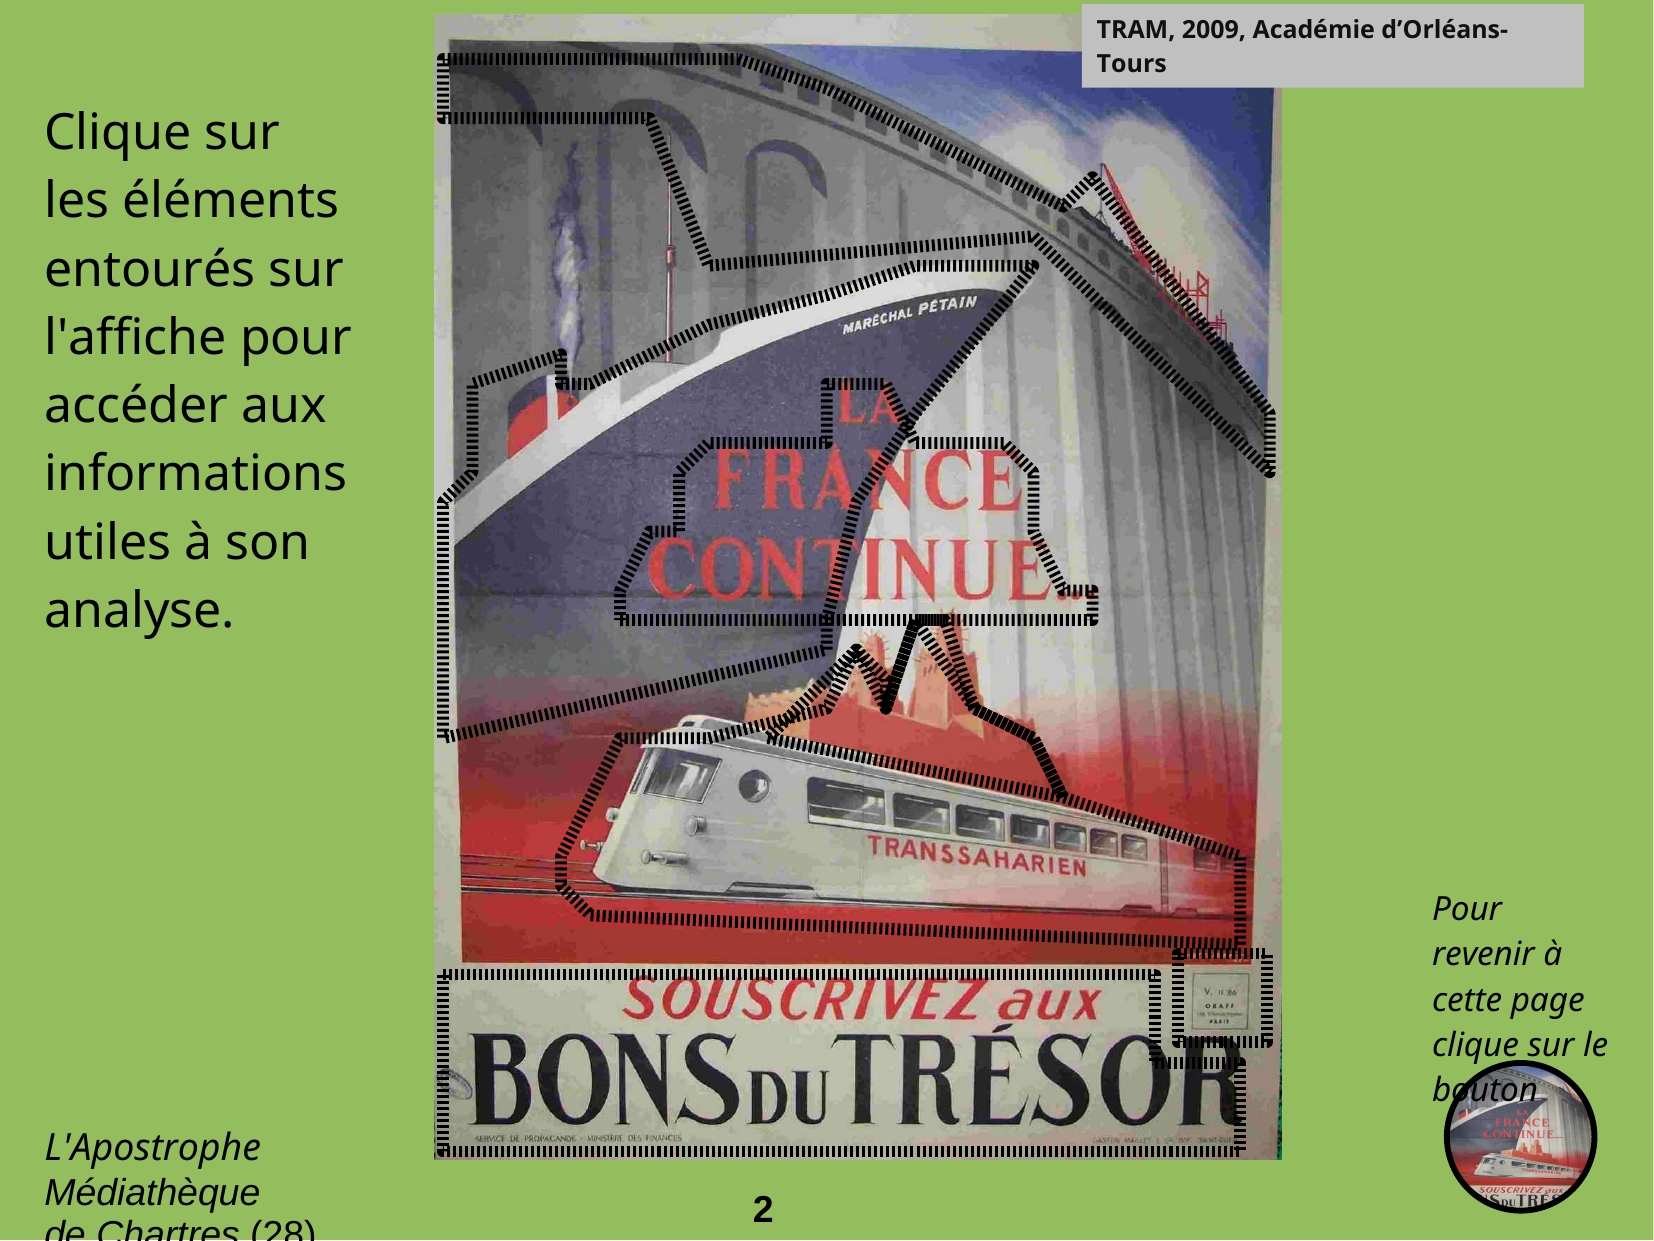

TRAM, 2009, Académie d’Orléans-Tours
Clique sur les éléments entourés sur l'affiche pour accéder aux informations utiles à son analyse.
L'Apostrophe
Médiathèque
de Chartres (28)
Pour revenir à cette page clique sur le bouton
2